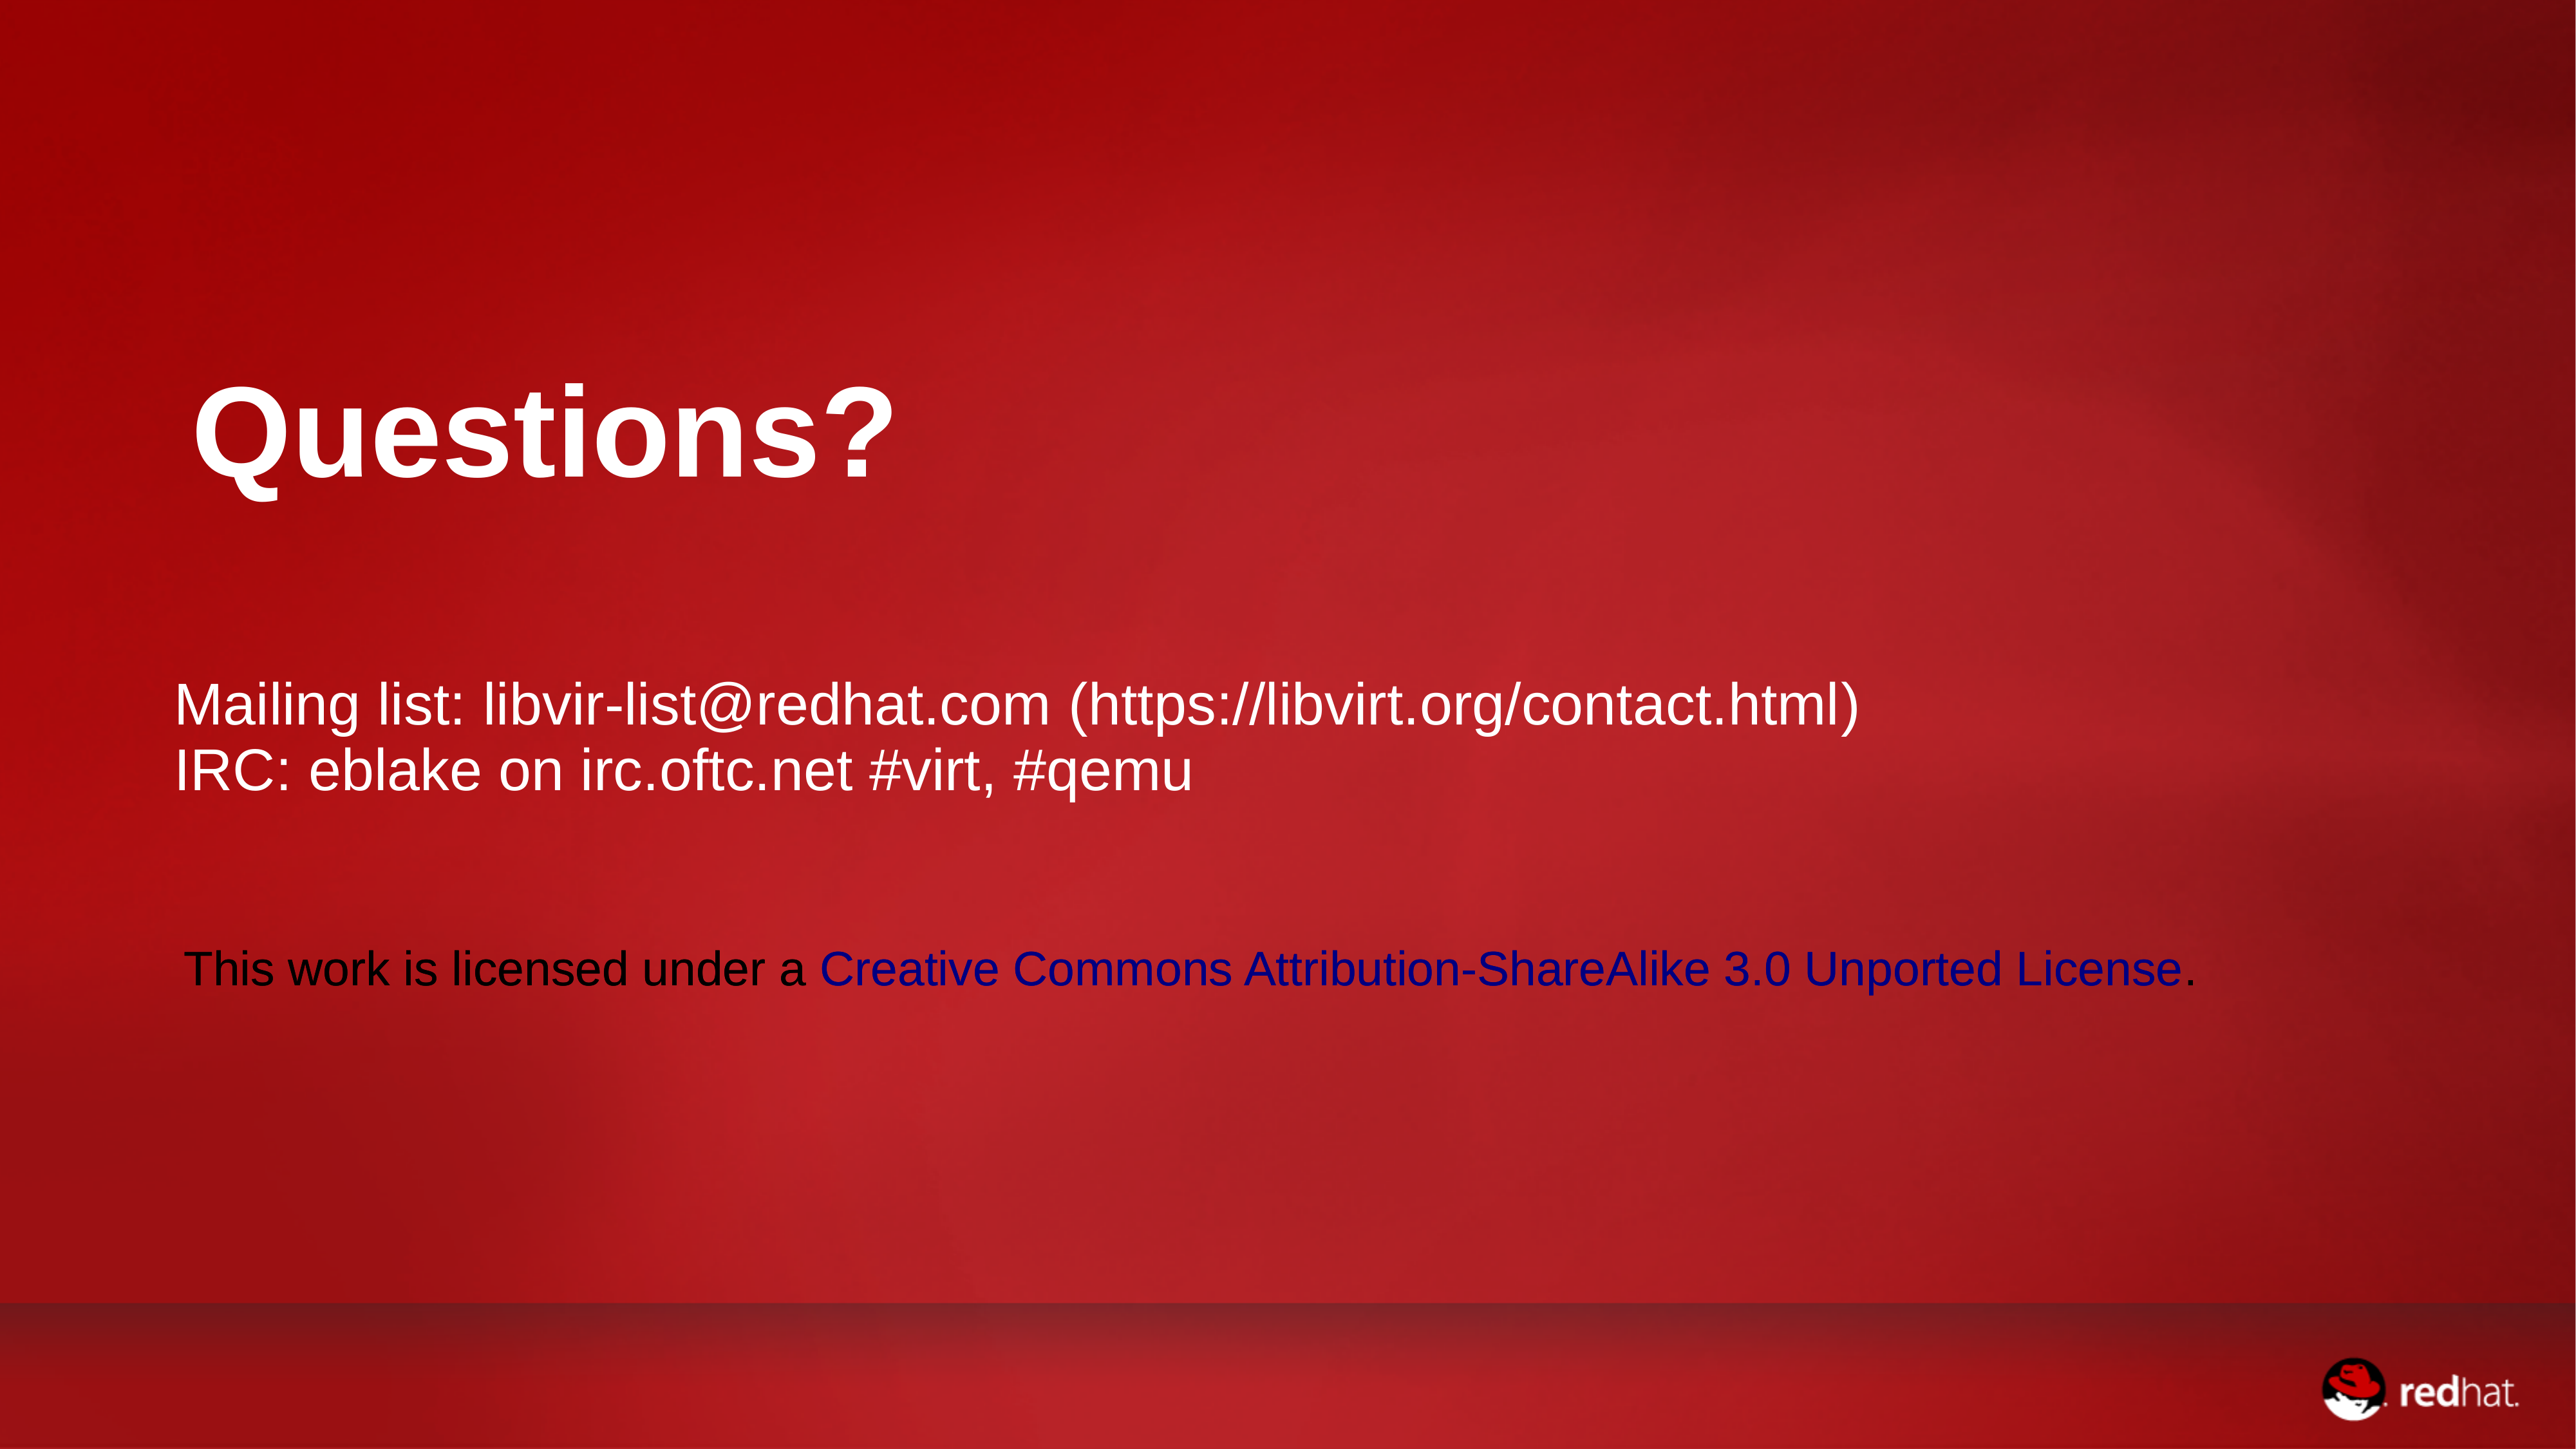

Questions?
Mailing list: libvir-list@redhat.com (https://libvirt.org/contact.html)
IRC: eblake on irc.oftc.net #virt, #qemu
This work is licensed under a Creative Commons Attribution-ShareAlike 3.0 Unported License.
This work is licensed under a Creative Commons Attribution-ShareAlike 3.0 Unported License.